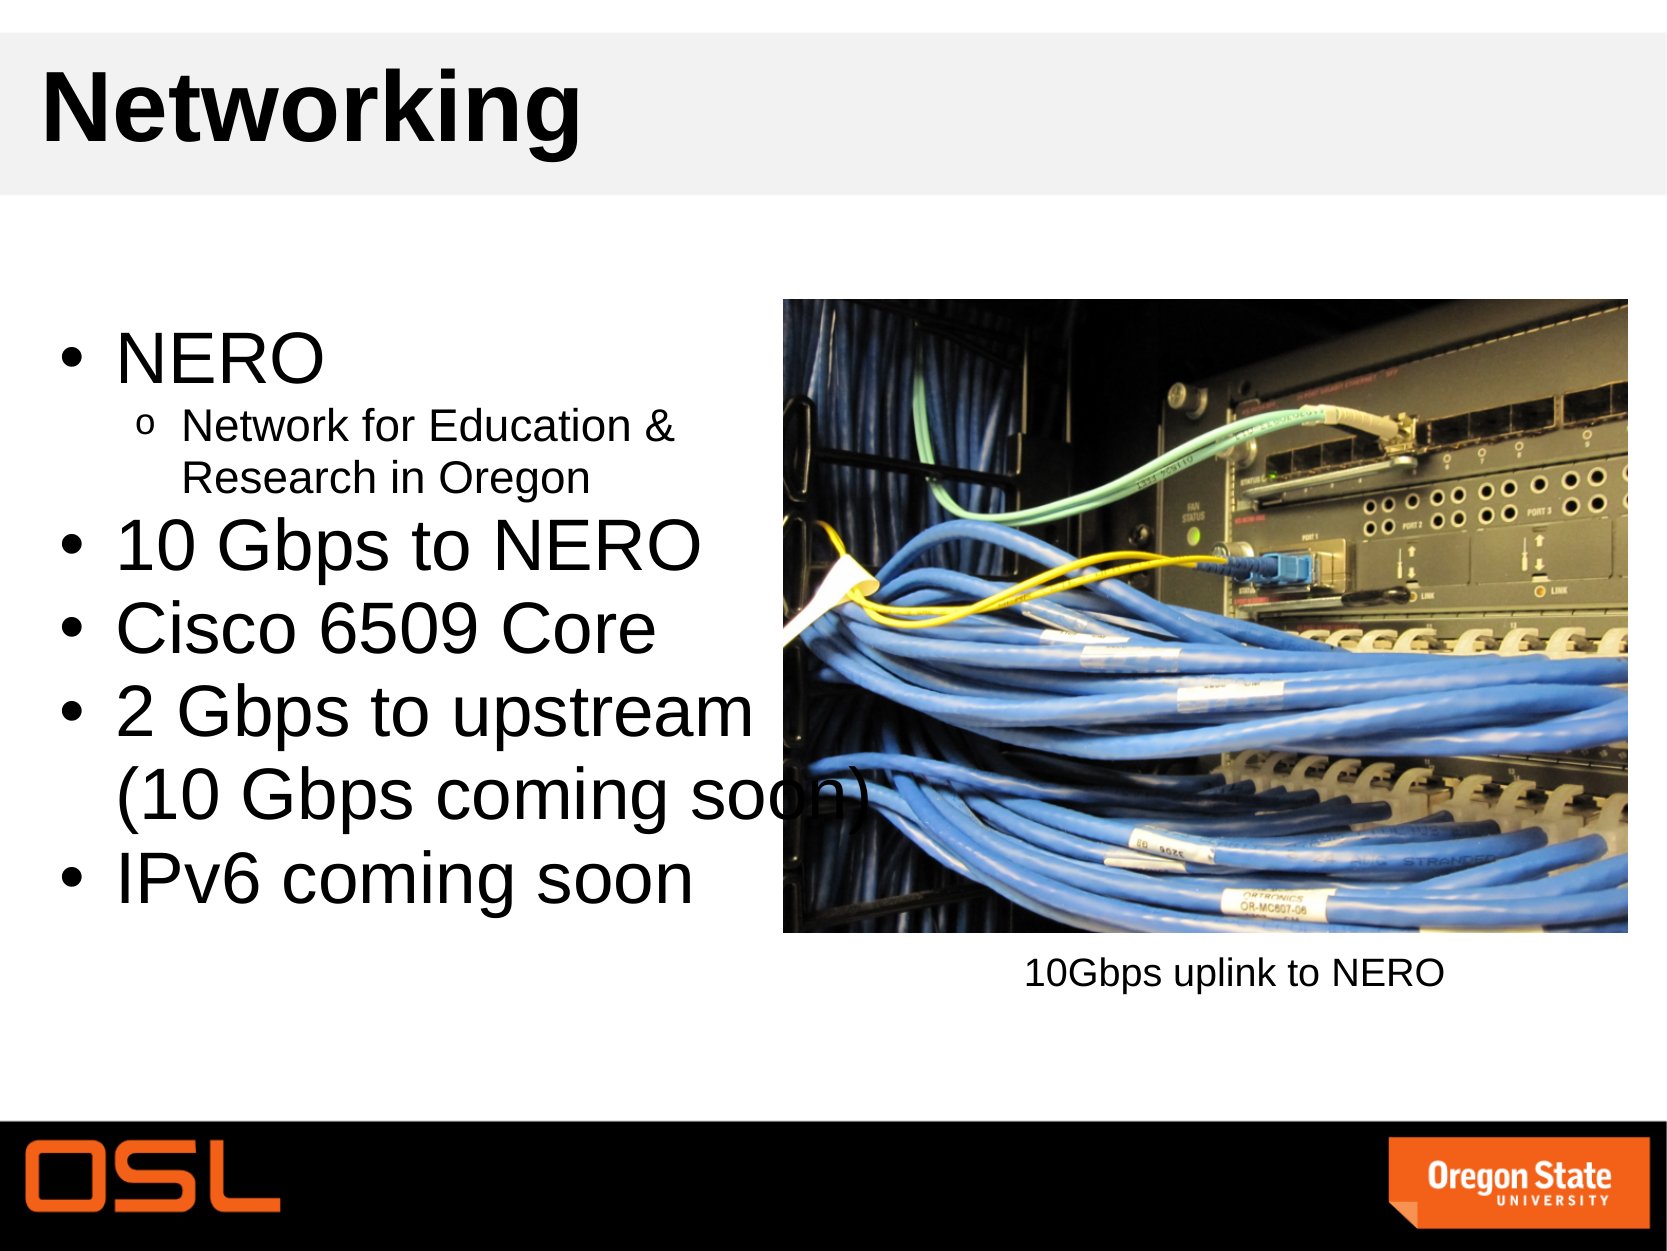

# Networking
NERO
Network for Education & Research in Oregon
10 Gbps to NERO
Cisco 6509 Core
2 Gbps to upstream (10 Gbps coming soon)
IPv6 coming soon
10Gbps uplink to NERO